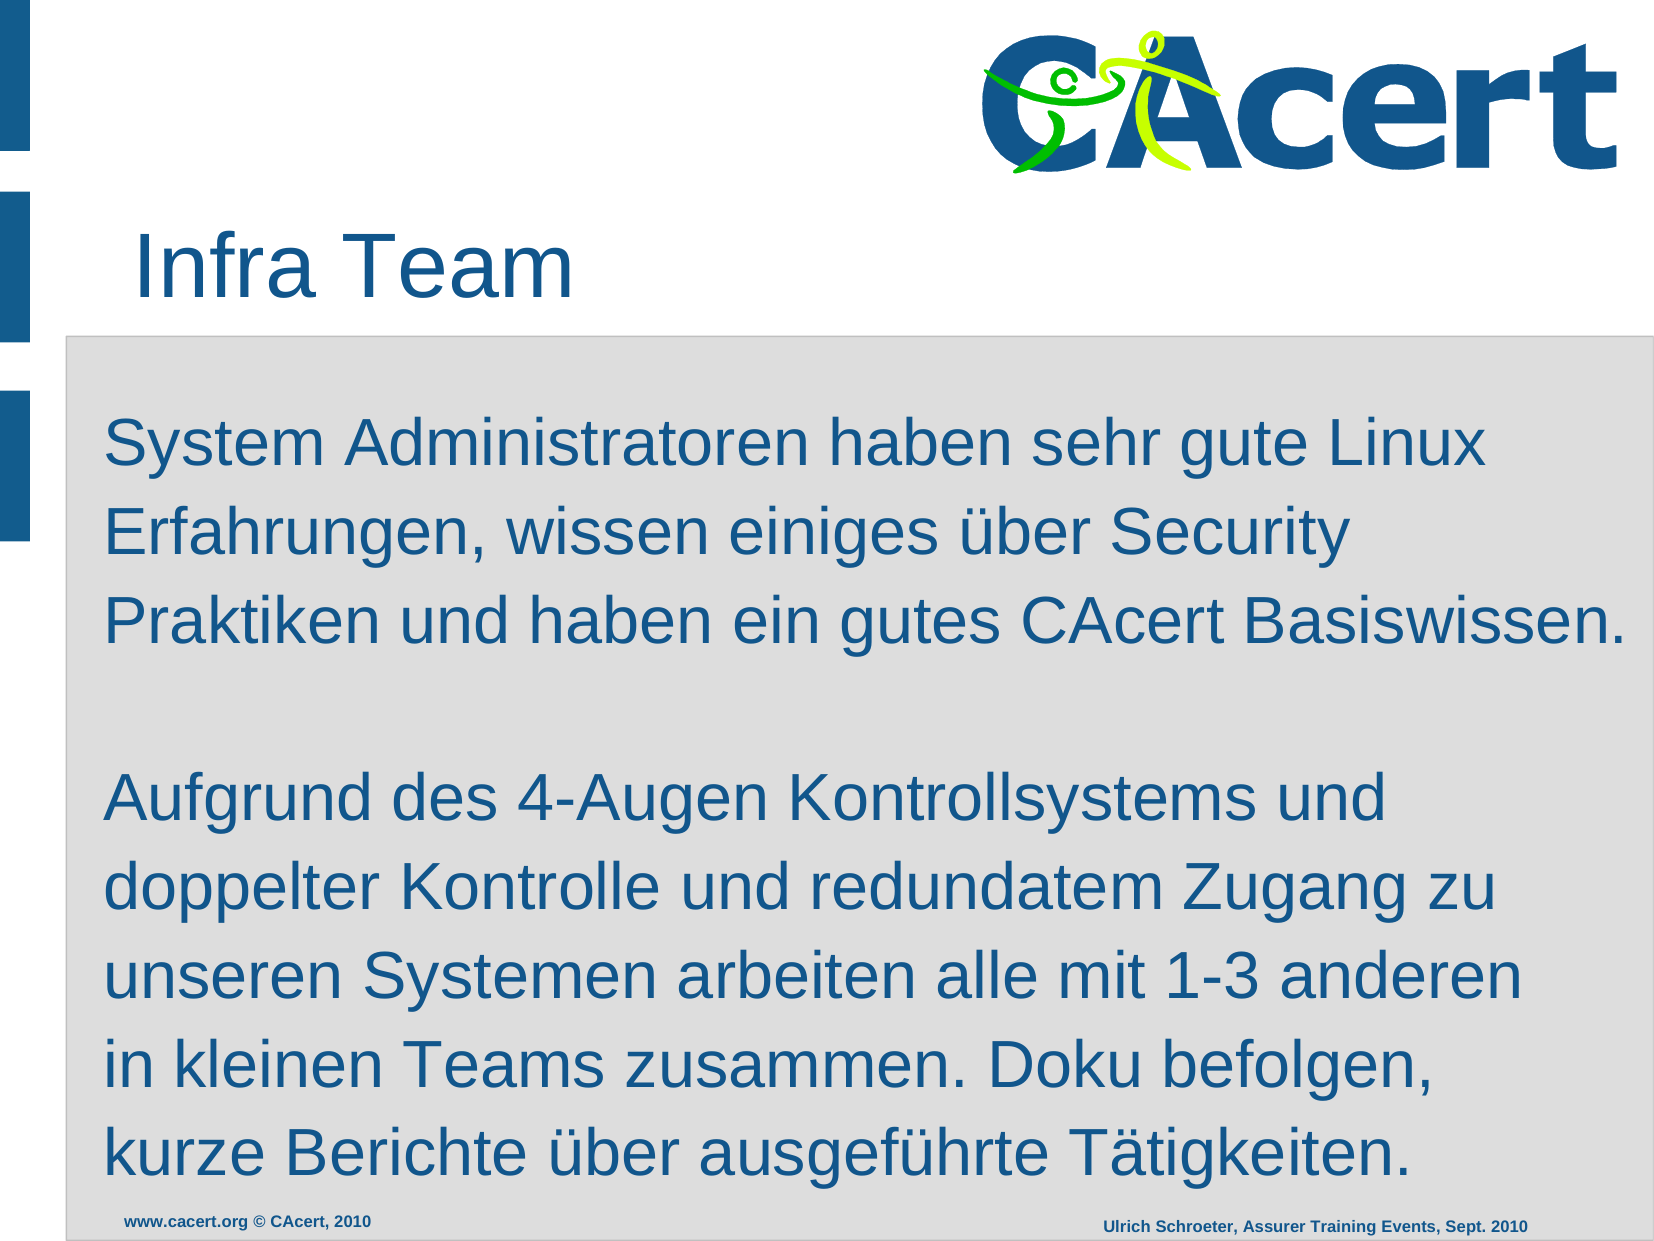

Infra Team
System Administratoren haben sehr gute Linux
Erfahrungen, wissen einiges über Security
Praktiken und haben ein gutes CAcert Basiswissen.
Aufgrund des 4-Augen Kontrollsystems und
doppelter Kontrolle und redundatem Zugang zu
unseren Systemen arbeiten alle mit 1-3 anderen
in kleinen Teams zusammen. Doku befolgen,
kurze Berichte über ausgeführte Tätigkeiten.